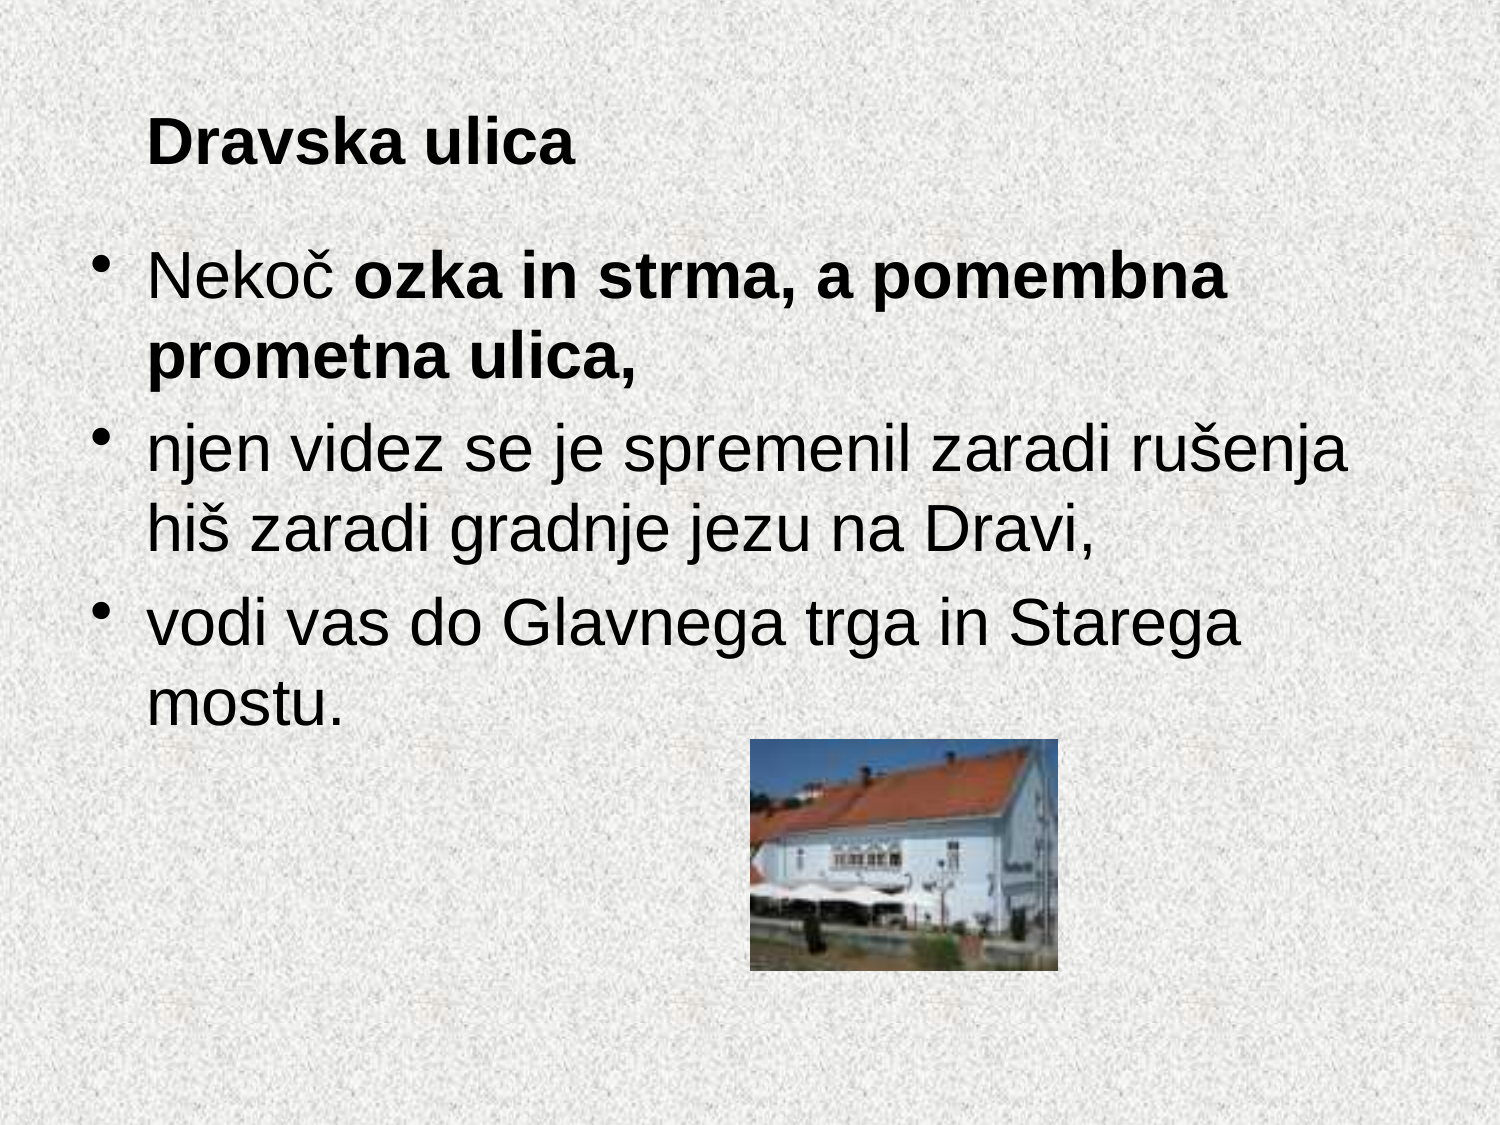

# Dravska ulica
Nekoč ozka in strma, a pomembna prometna ulica,
njen videz se je spremenil zaradi rušenja hiš zaradi gradnje jezu na Dravi,
vodi vas do Glavnega trga in Starega mostu.